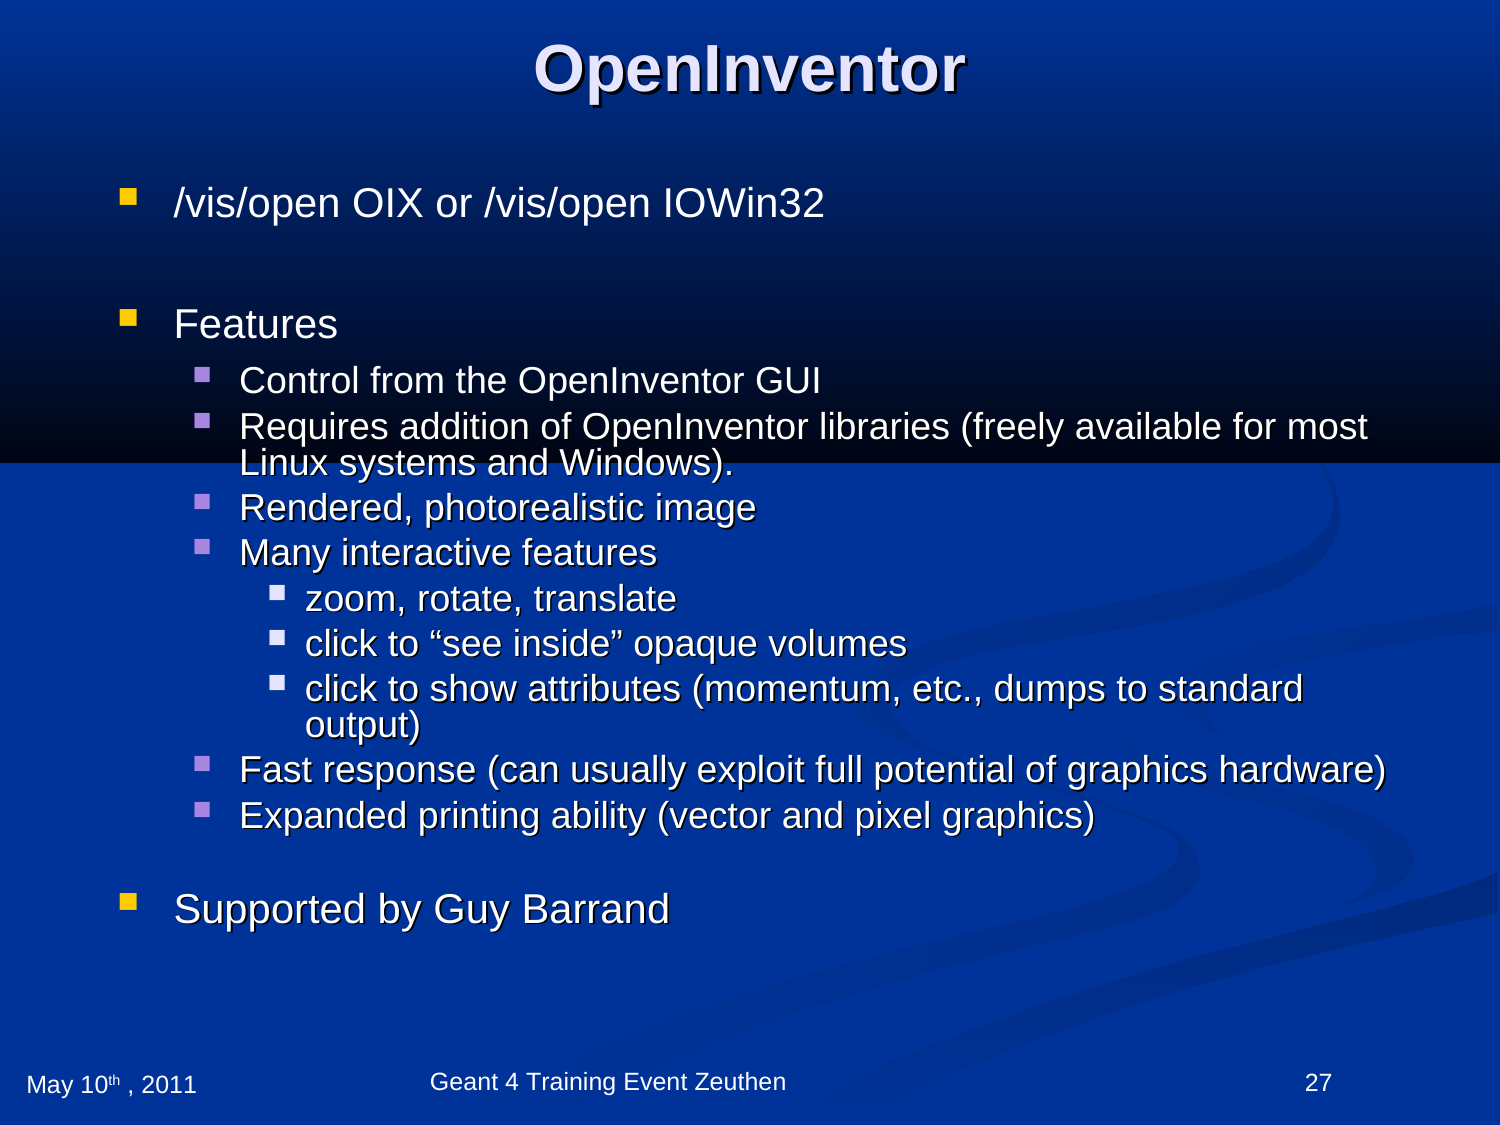

# OpenInventor
/vis/open OIX or /vis/open IOWin32
Features
Control from the OpenInventor GUI
Requires addition of OpenInventor libraries (freely available for most Linux systems and Windows).
Rendered, photorealistic image
Many interactive features
zoom, rotate, translate
click to “see inside” opaque volumes
click to show attributes (momentum, etc., dumps to standard output)
Fast response (can usually exploit full potential of graphics hardware)
Expanded printing ability (vector and pixel graphics)
Supported by Guy Barrand
Introduction to Geant4 Visualization J. Perl
10 January 2011
27